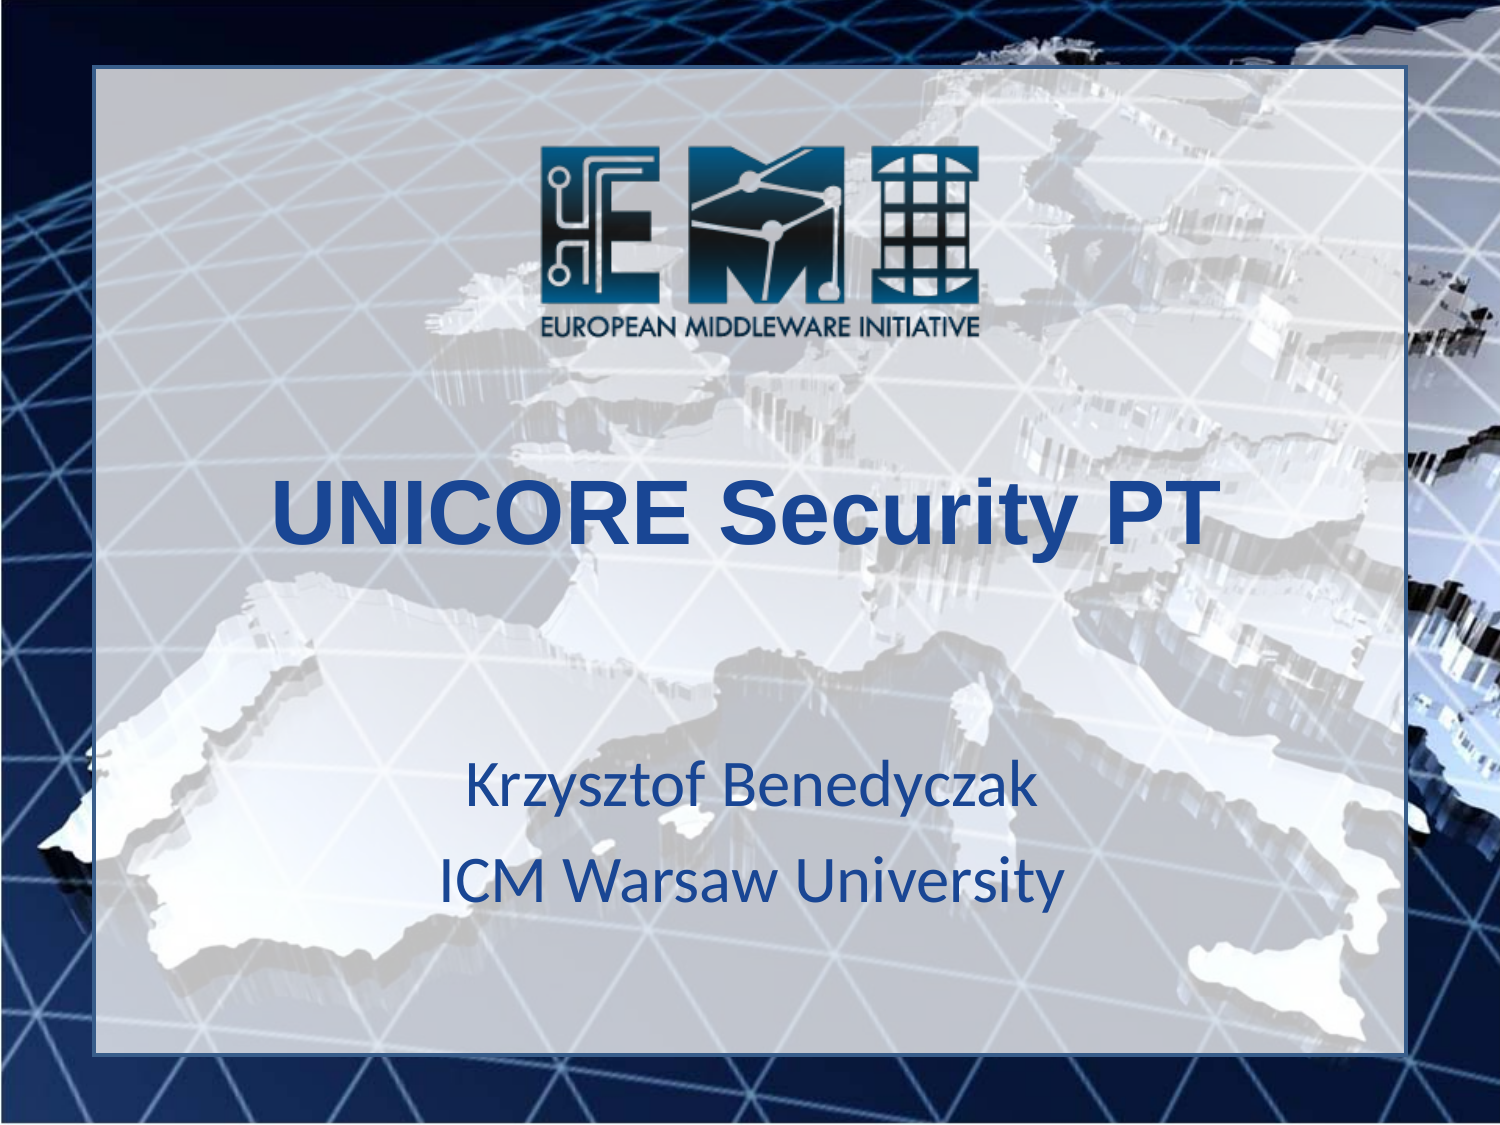

# UNICORE Security PT
Krzysztof Benedyczak
ICM Warsaw University